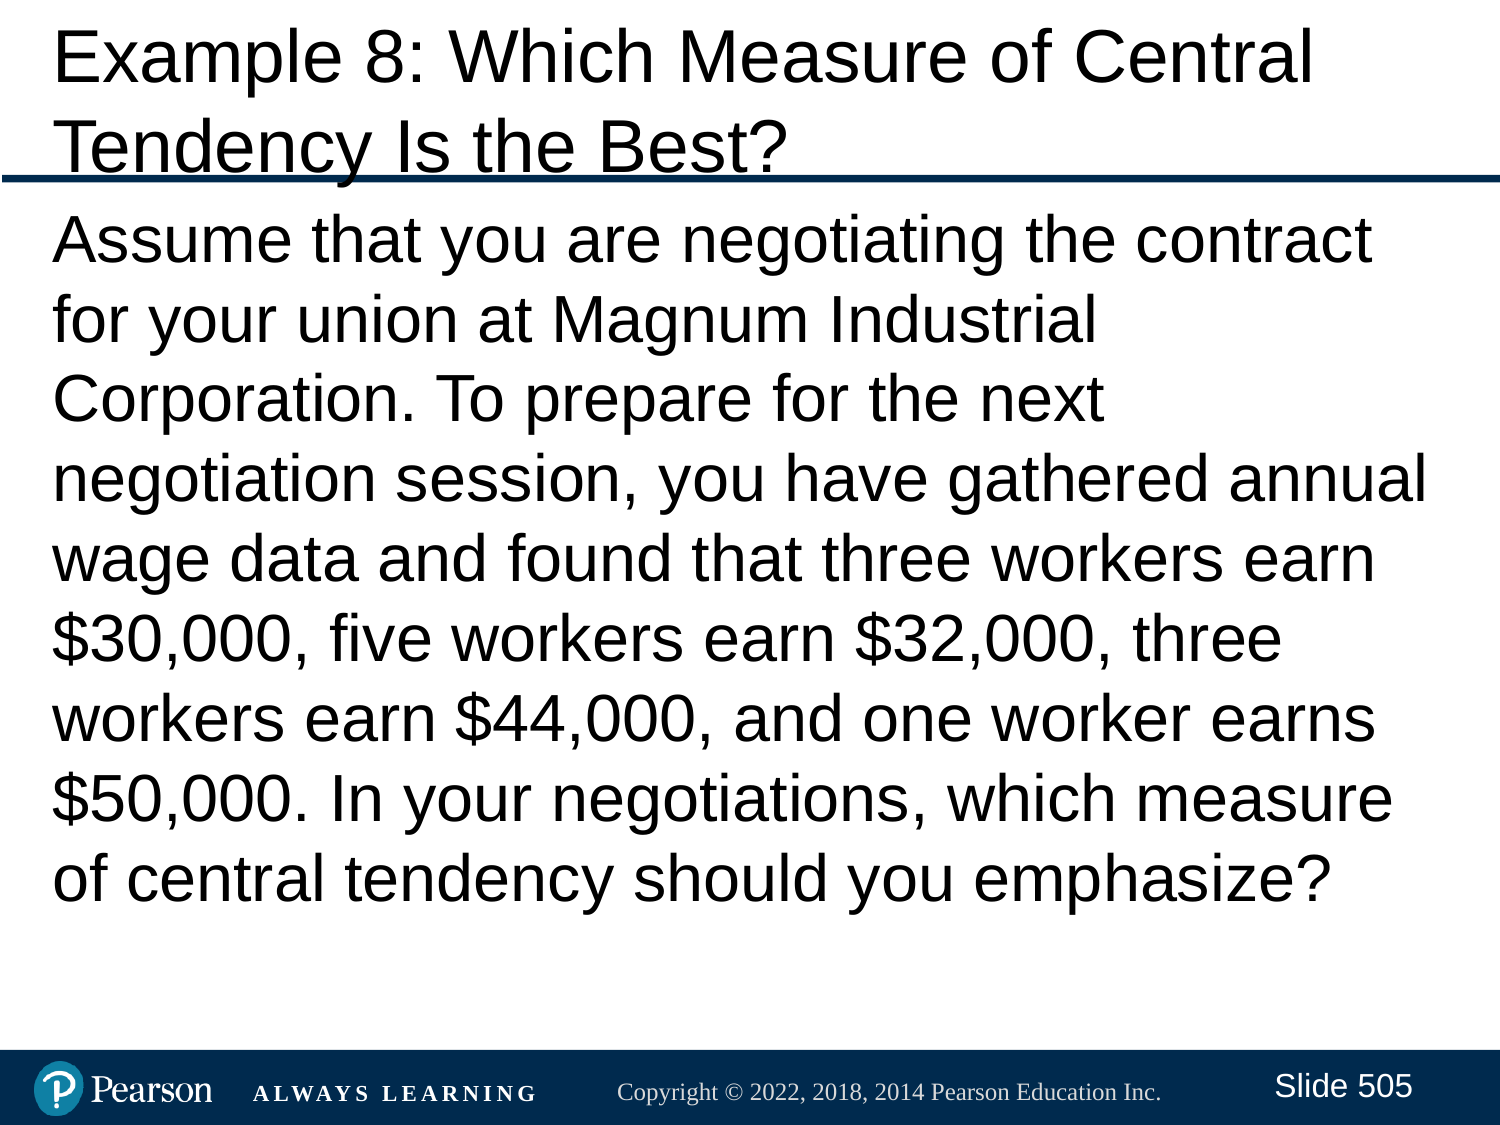

# Example 8: Which Measure of Central Tendency Is the Best?
Assume that you are negotiating the contract for your union at Magnum Industrial Corporation. To prepare for the next negotiation session, you have gathered annual wage data and found that three workers earn $30,000, five workers earn $32,000, three workers earn $44,000, and one worker earns $50,000. In your negotiations, which measure of central tendency should you emphasize?